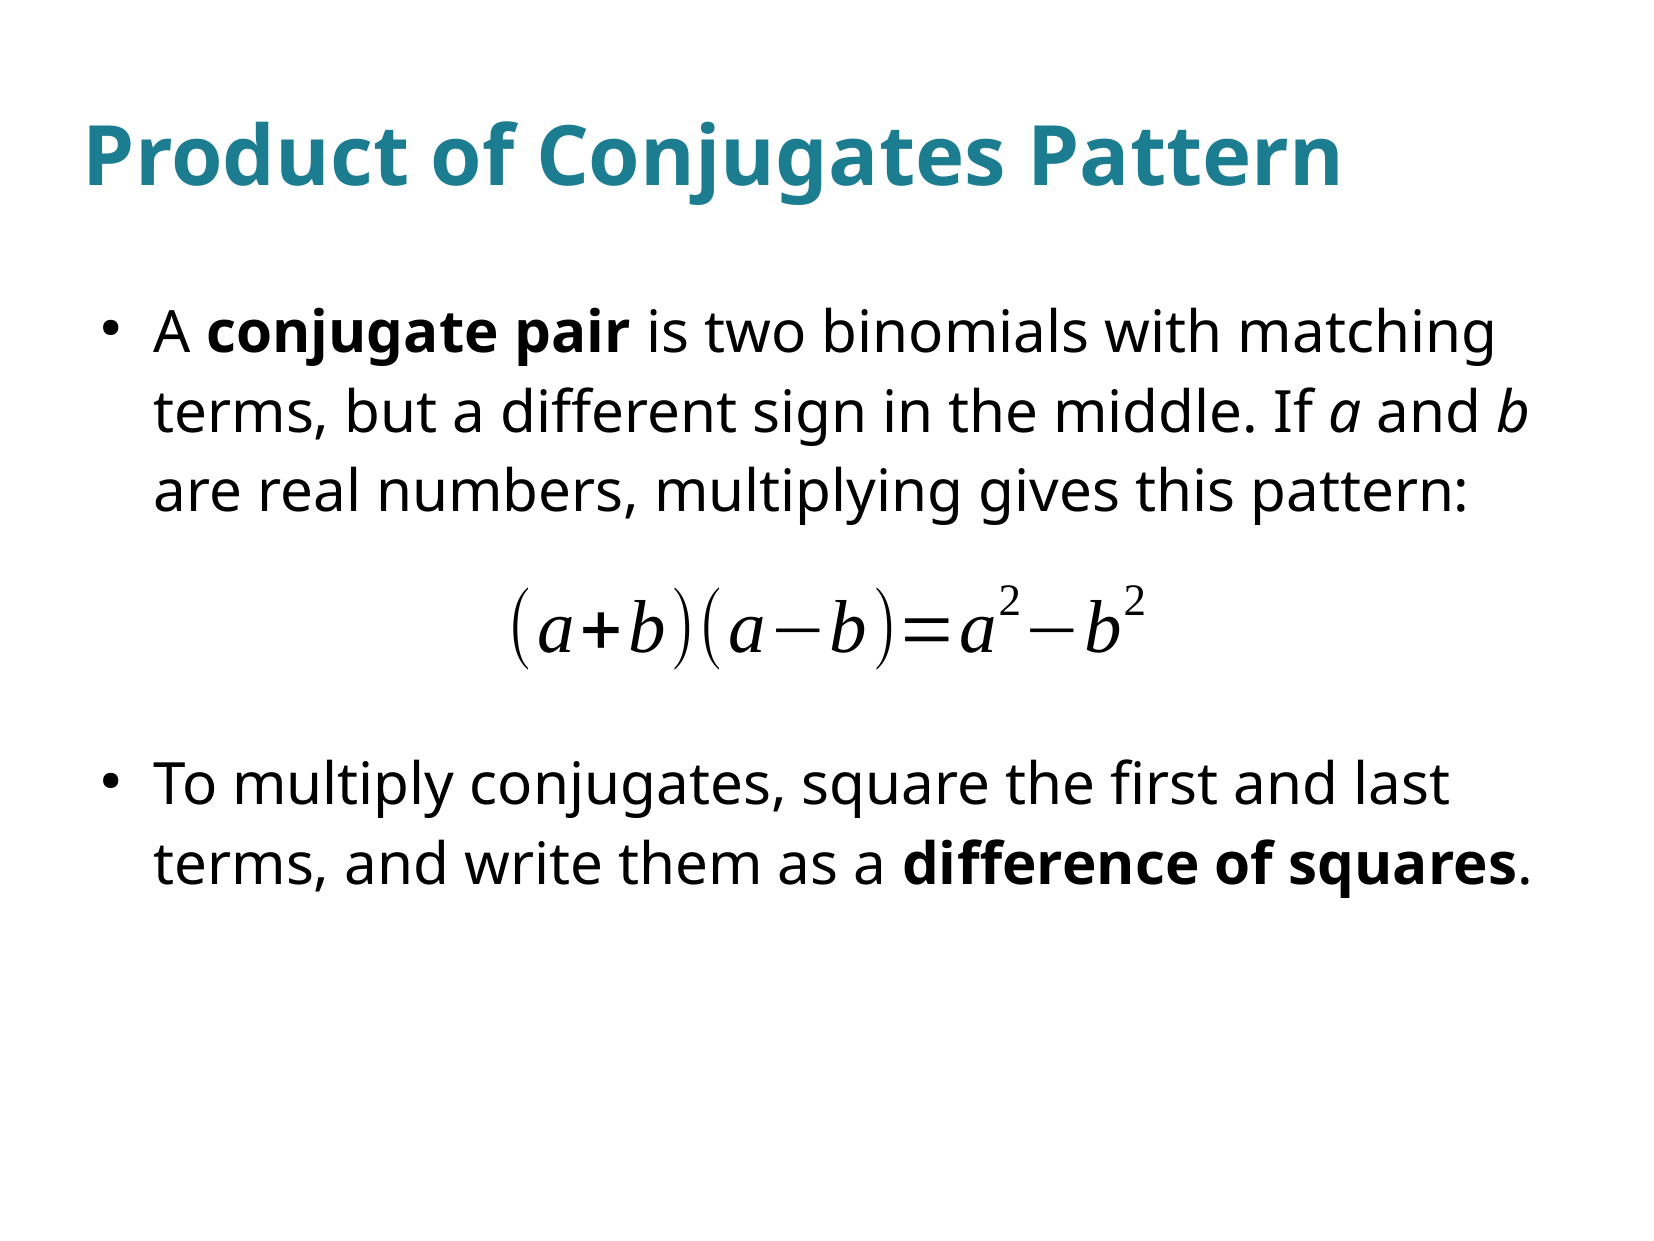

# Product of Conjugates Pattern
A conjugate pair is two binomials with matching terms, but a different sign in the middle. If a and b are real numbers, multiplying gives this pattern:
To multiply conjugates, square the first and last terms, and write them as a difference of squares.